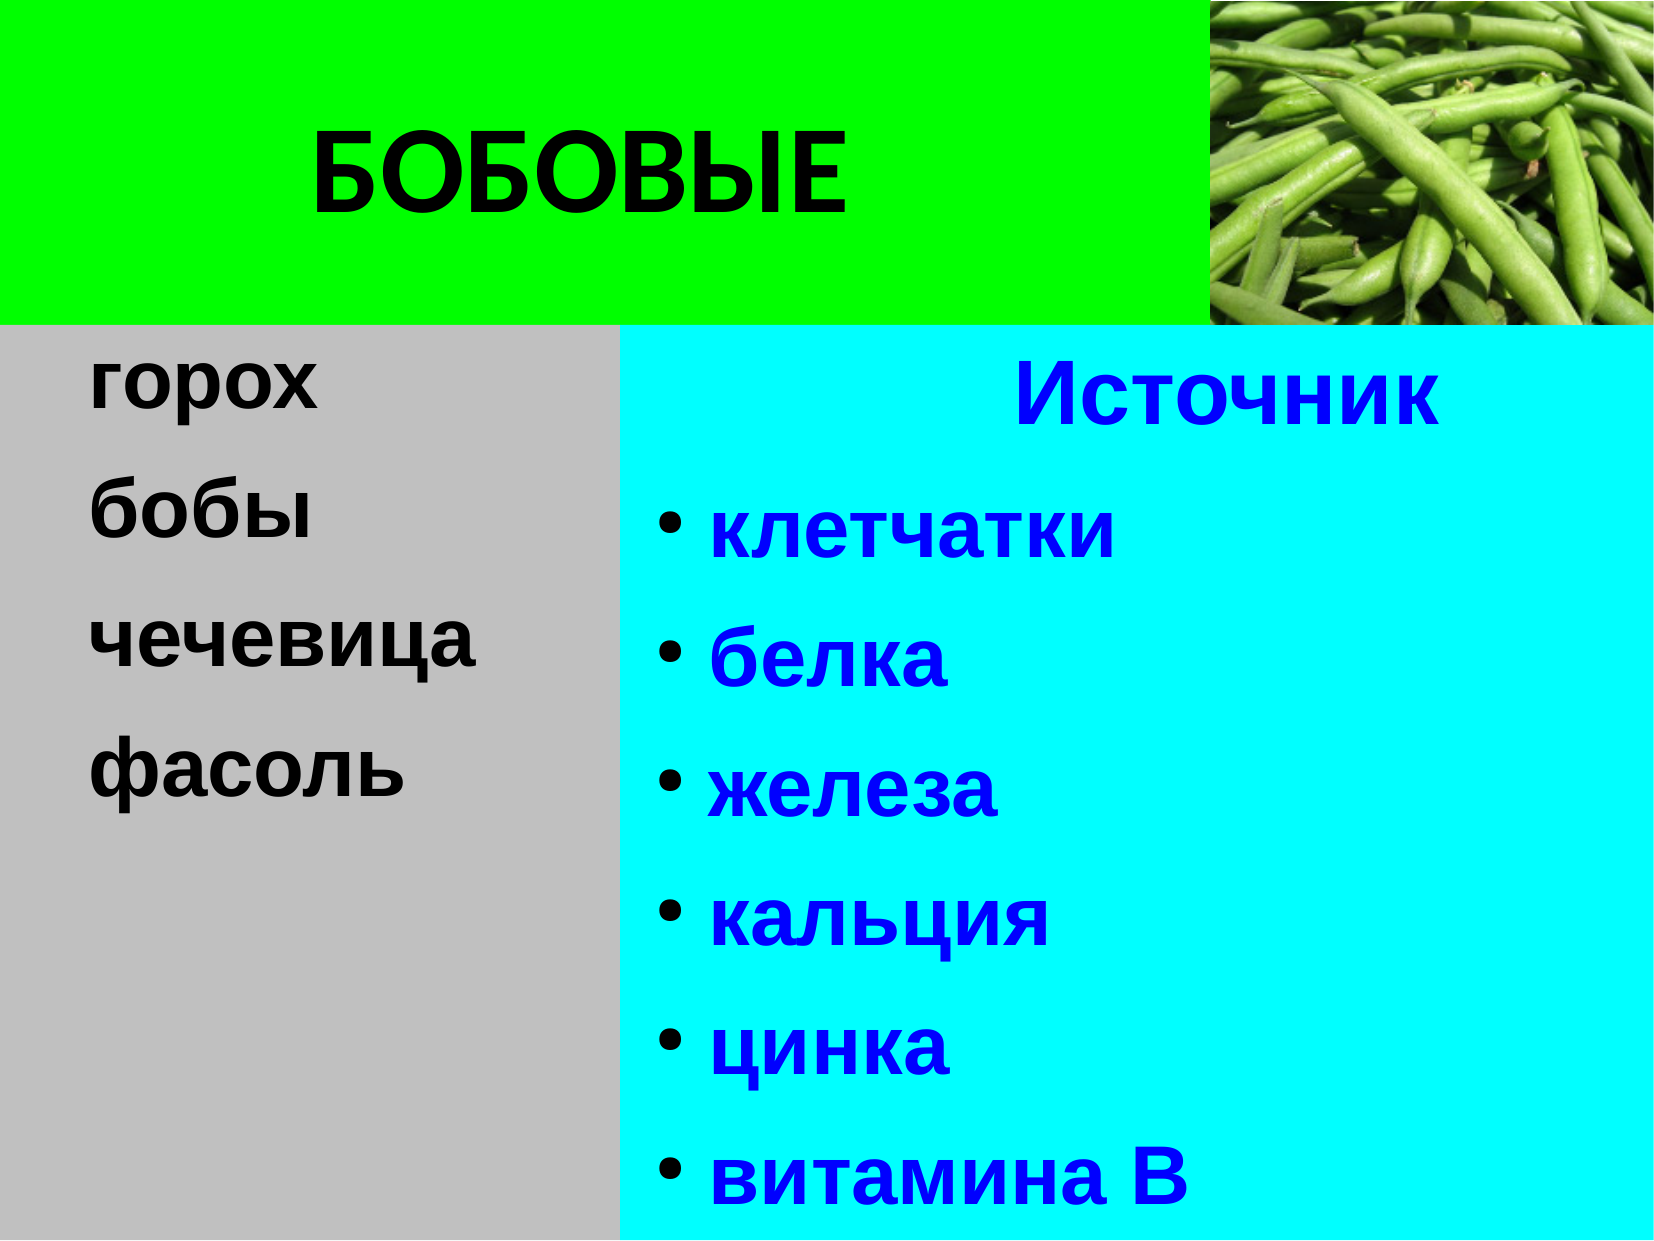

# БОБОВЫЕ
горох
бобы
чечевица
фасоль
 Источник
клетчатки
белка
железа
кальция
цинка
витамина В